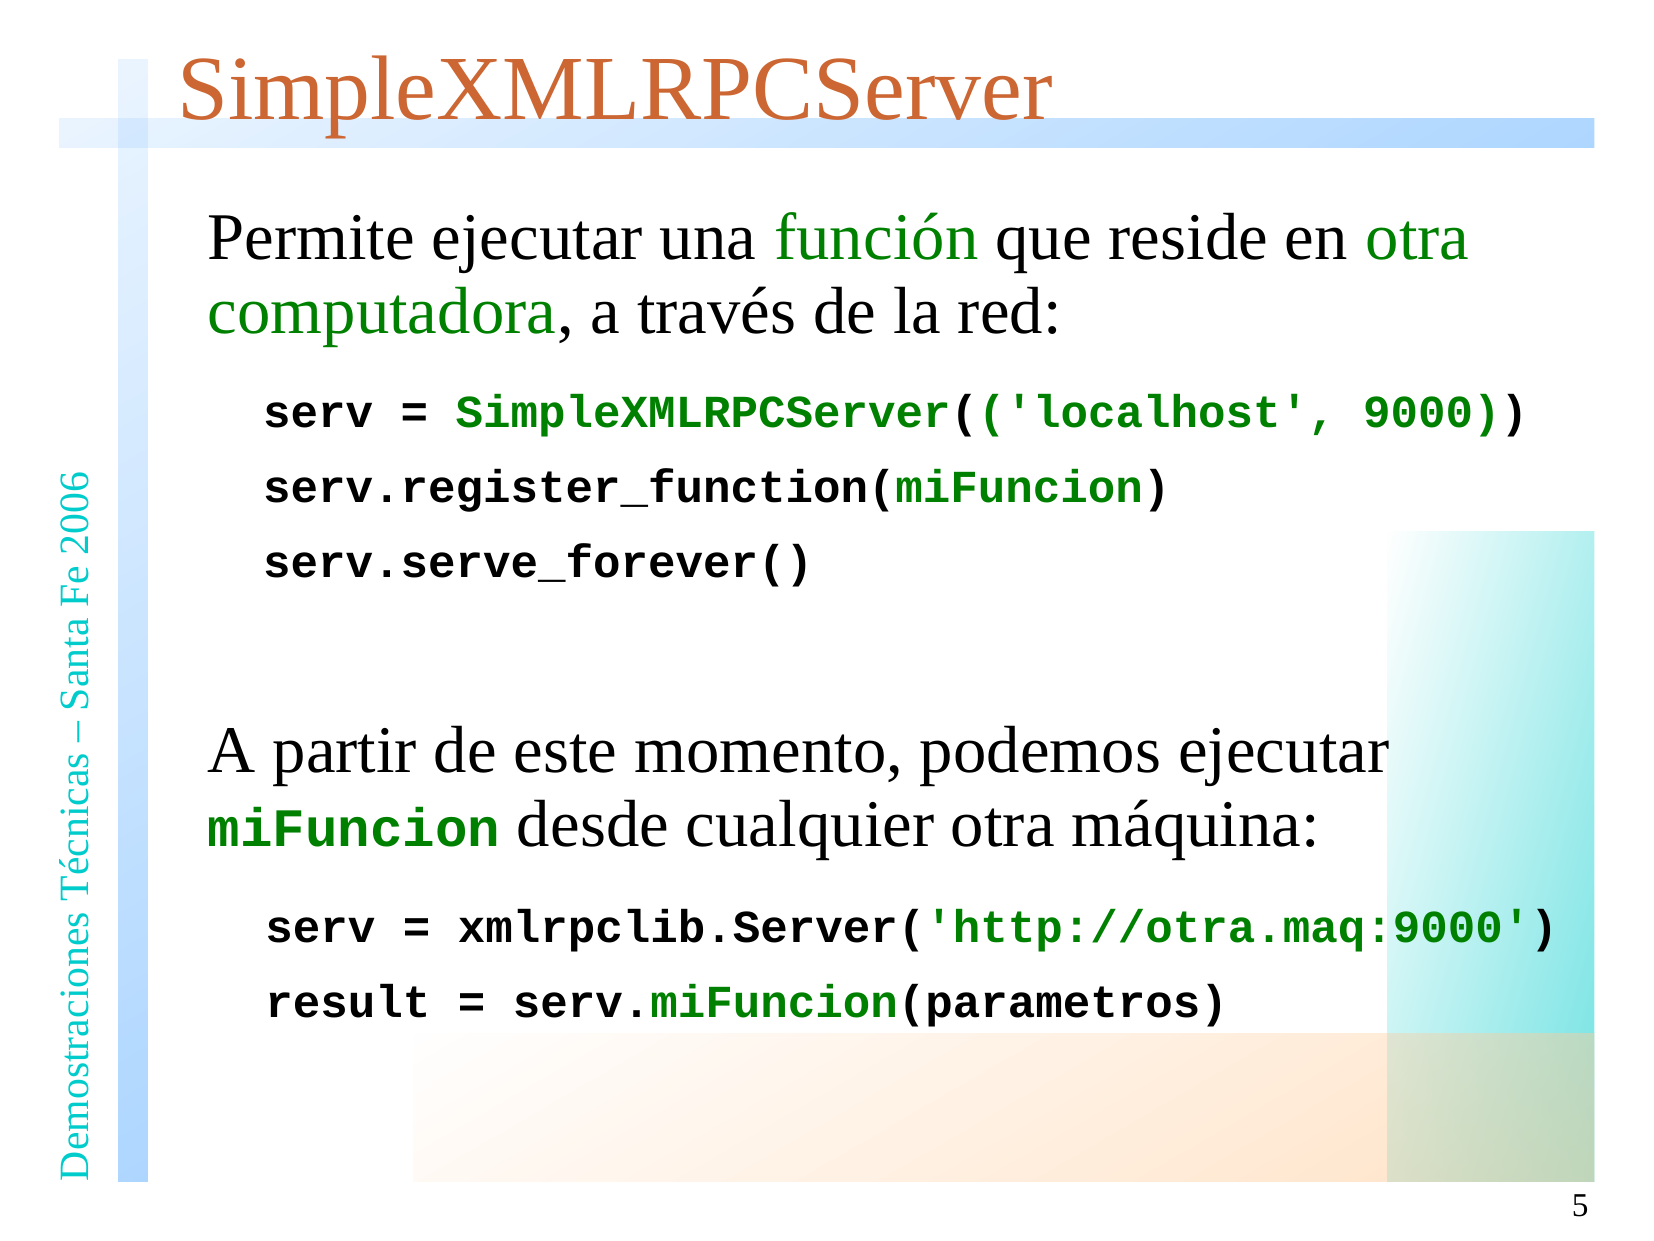

# SimpleXMLRPCServer
Permite ejecutar una función que reside en otra computadora, a través de la red:
serv = SimpleXMLRPCServer(('localhost', 9000))
serv.register_function(miFuncion)
serv.serve_forever()
A partir de este momento, podemos ejecutar miFuncion desde cualquier otra máquina:
serv = xmlrpclib.Server('http://otra.maq:9000')
result = serv.miFuncion(parametros)